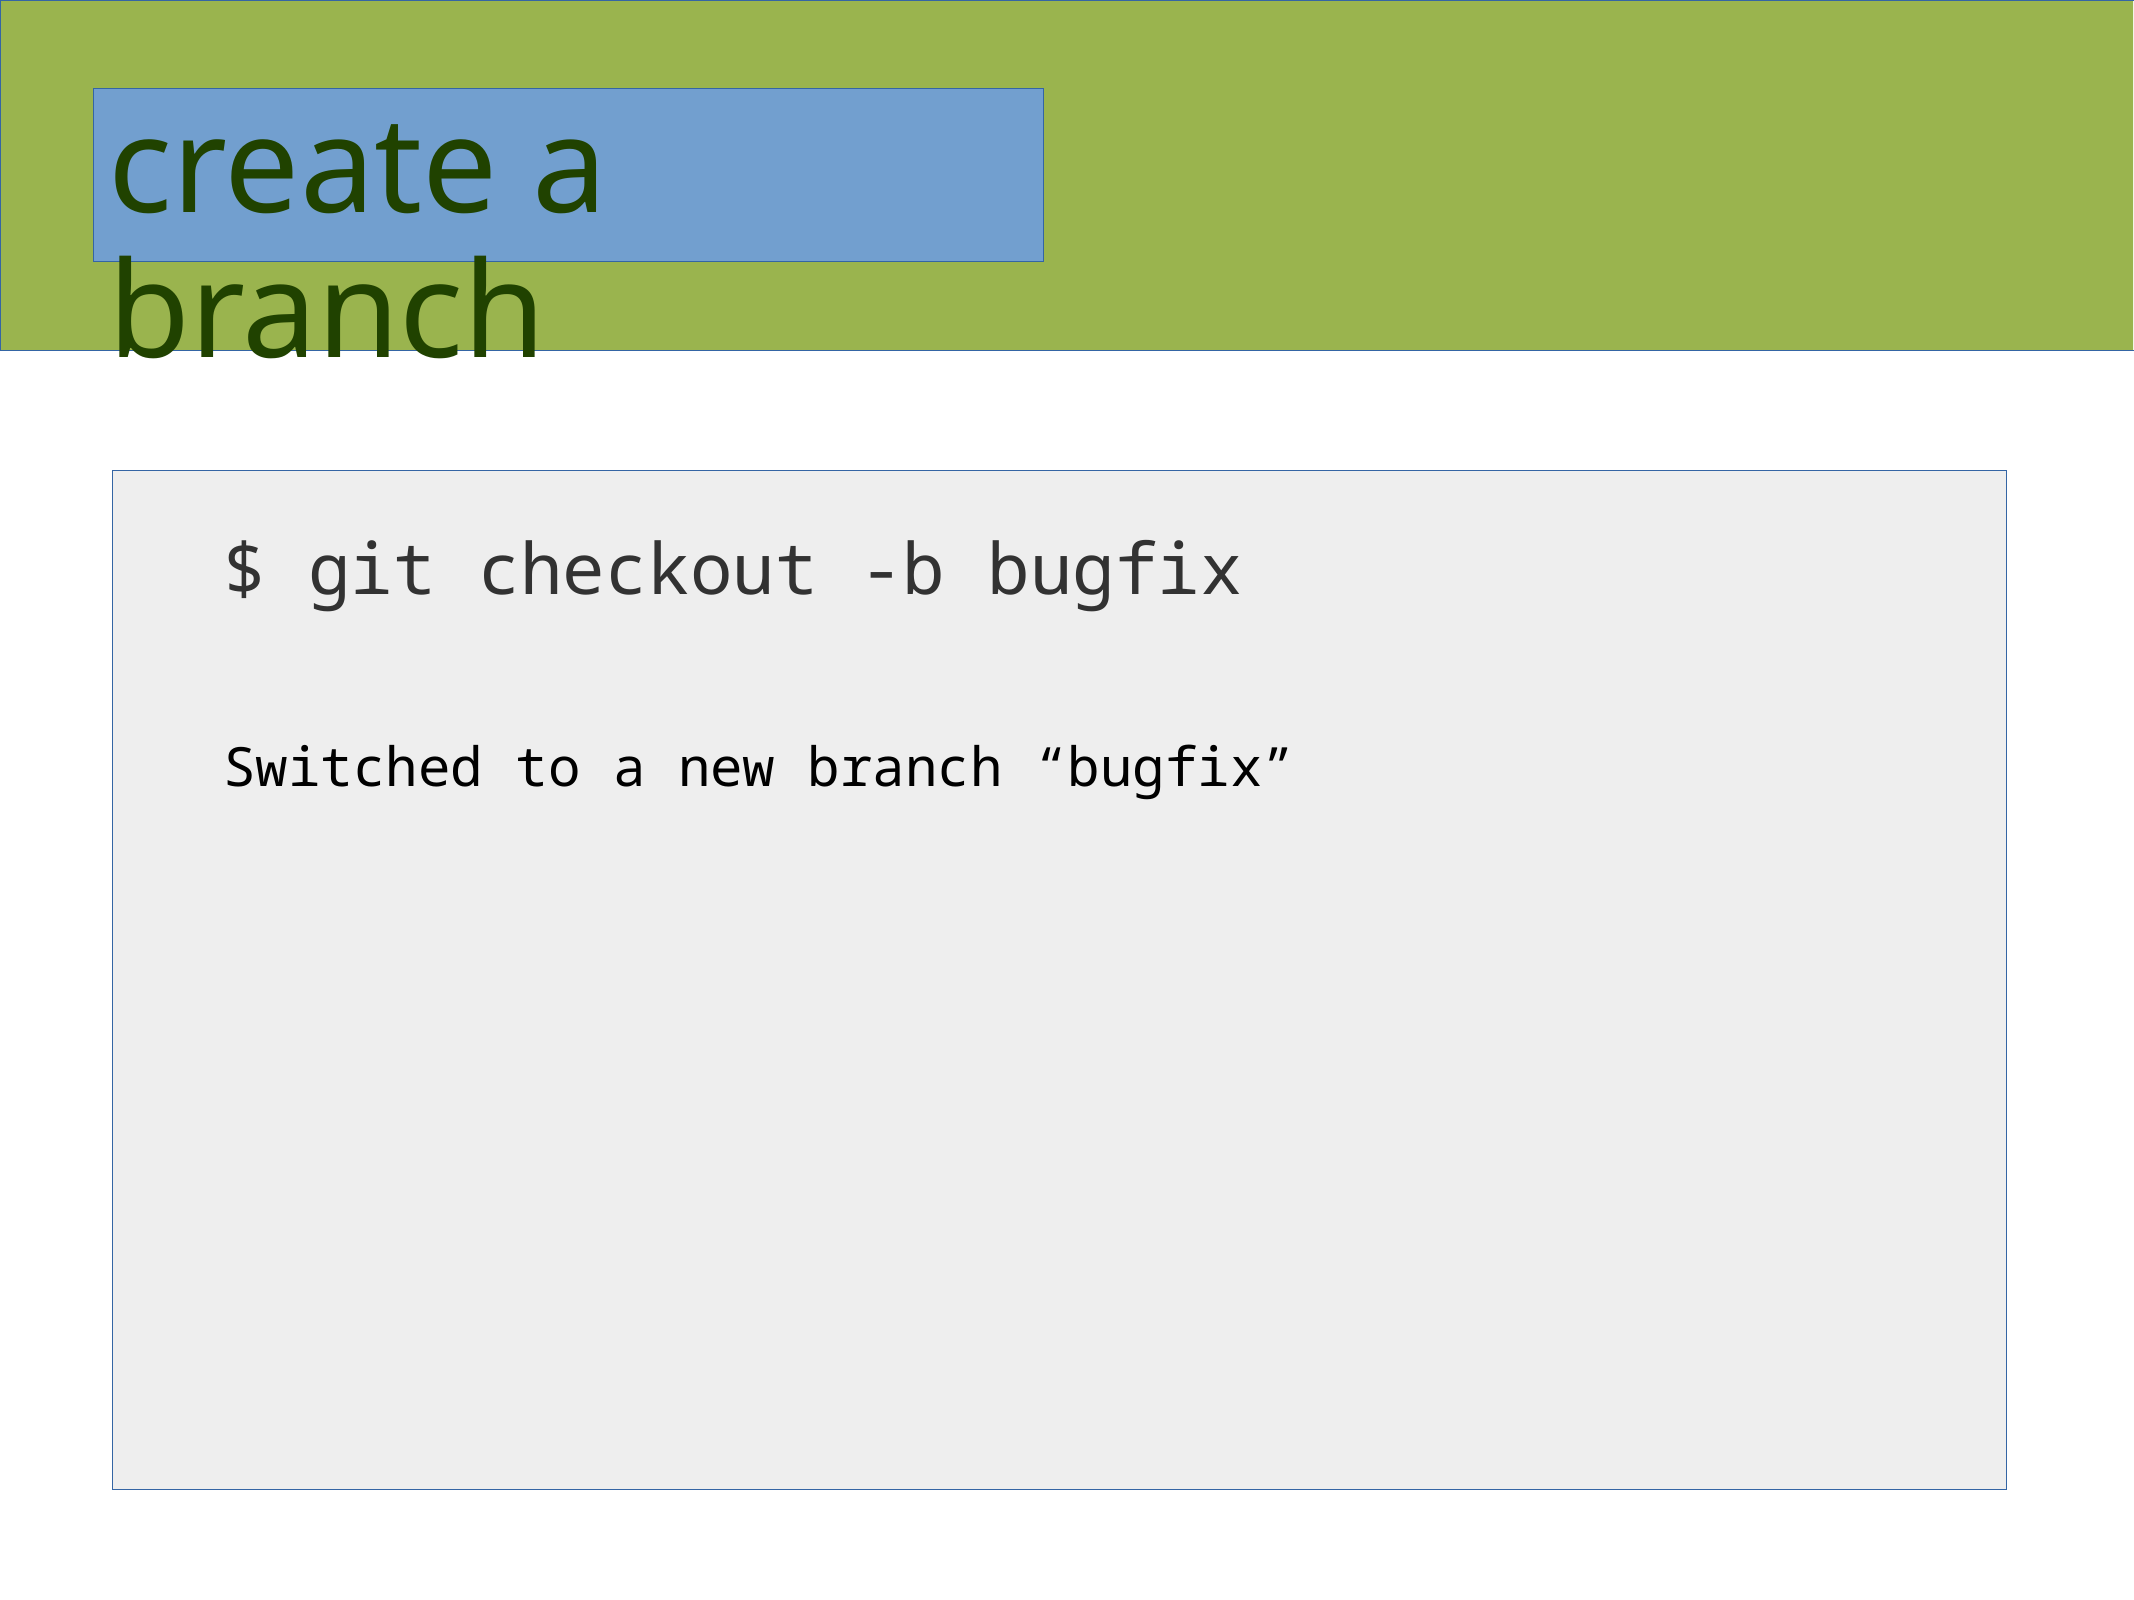

create a branch
$ git checkout -b bugfix
Switched to a new branch “bugfix”